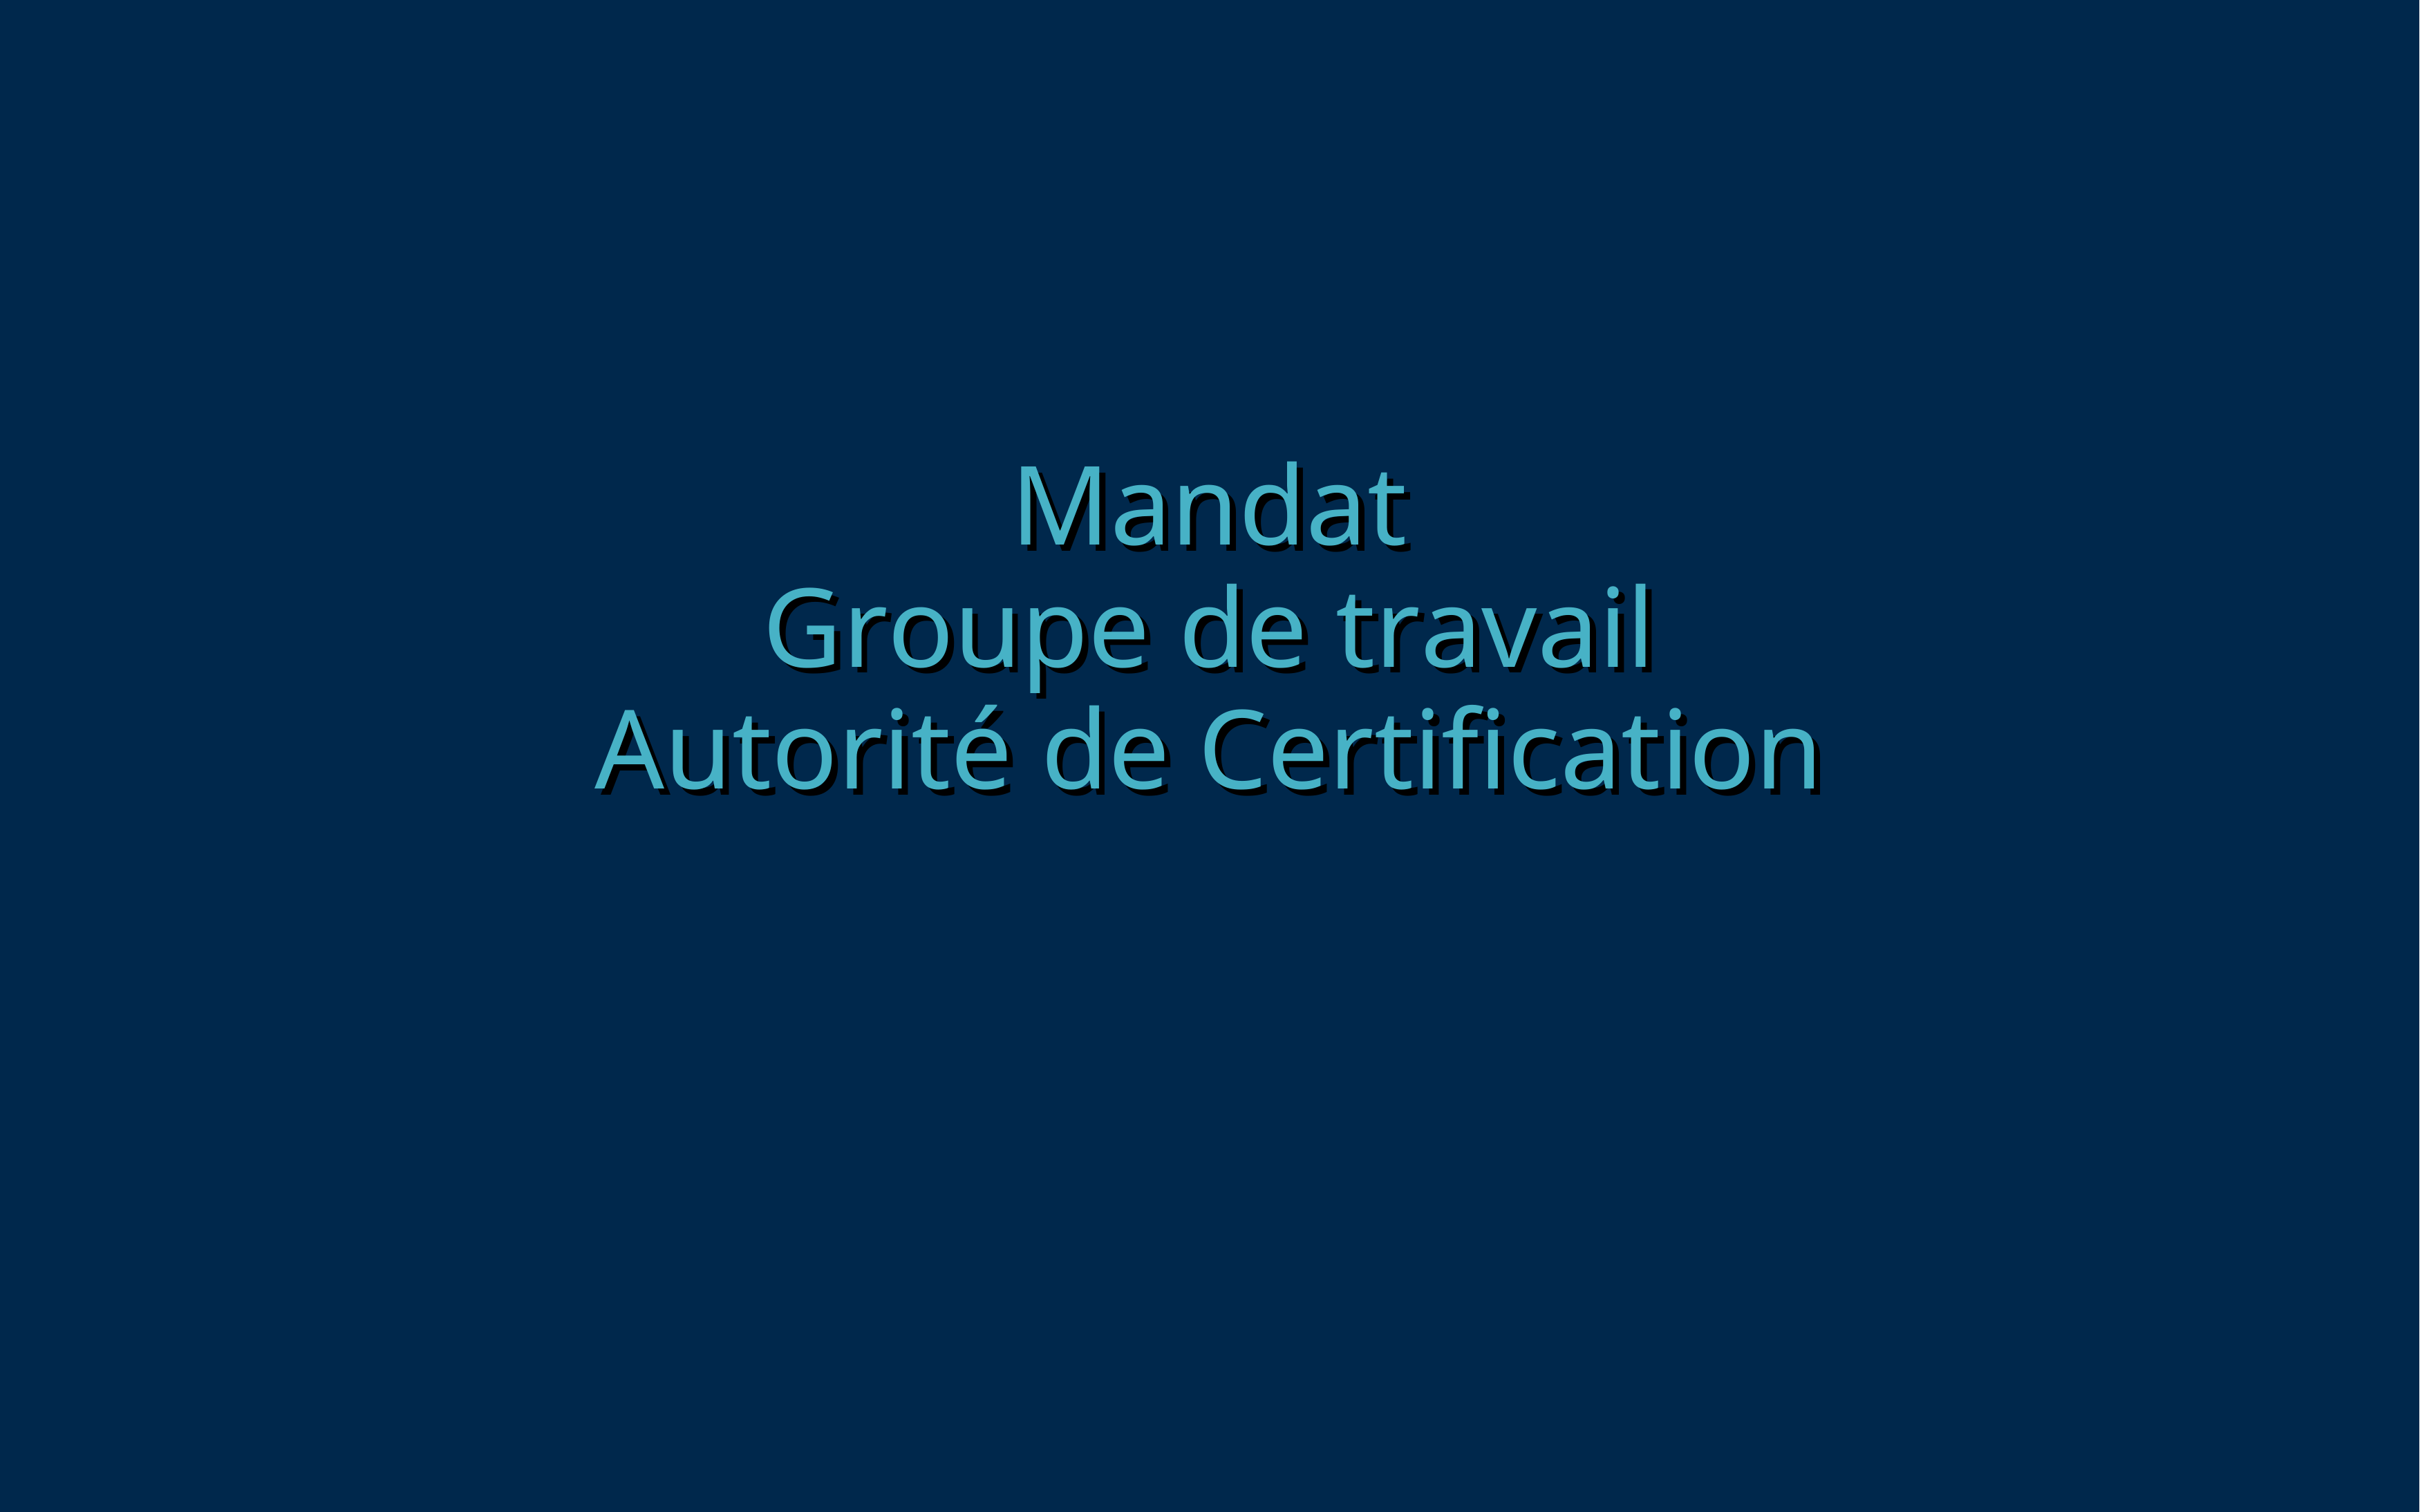

# Mandat Groupe de travail Autorité de Certification